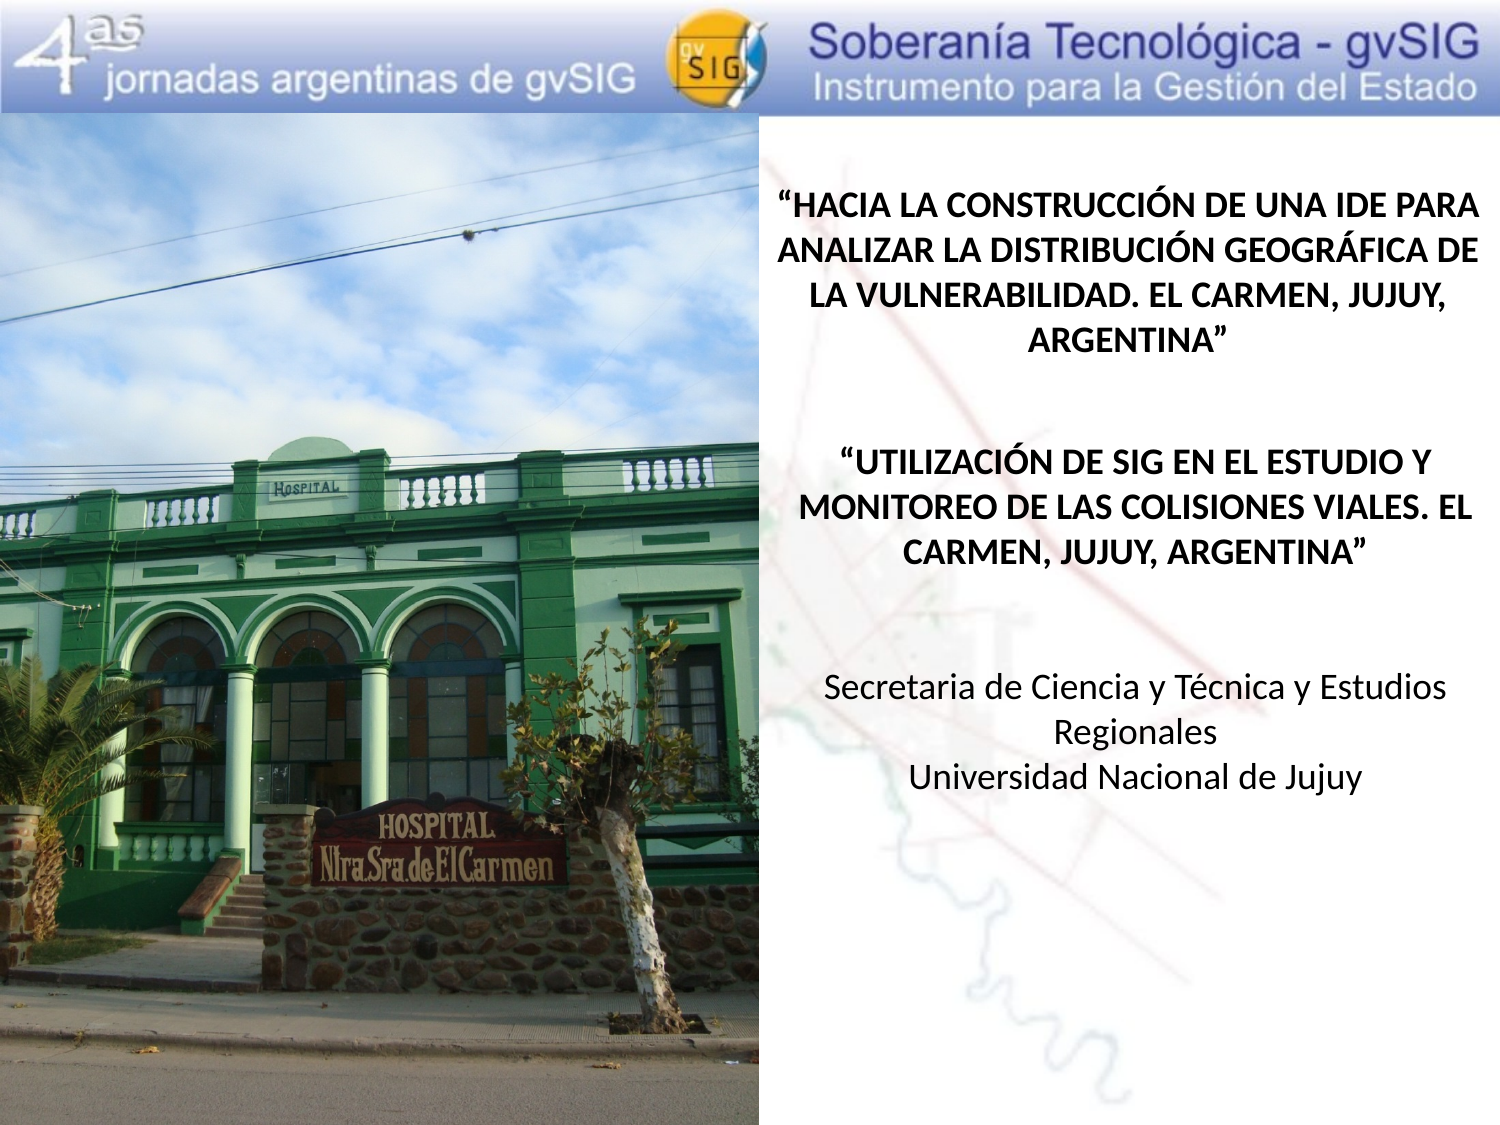

“HACIA LA CONSTRUCCIÓN DE UNA IDE PARA ANALIZAR LA DISTRIBUCIÓN GEOGRÁFICA DE LA VULNERABILIDAD. EL CARMEN, JUJUY, ARGENTINA”
“UTILIZACIÓN DE SIG EN EL ESTUDIO Y MONITOREO DE LAS COLISIONES VIALES. EL CARMEN, JUJUY, ARGENTINA”
Secretaria de Ciencia y Técnica y Estudios Regionales
Universidad Nacional de Jujuy